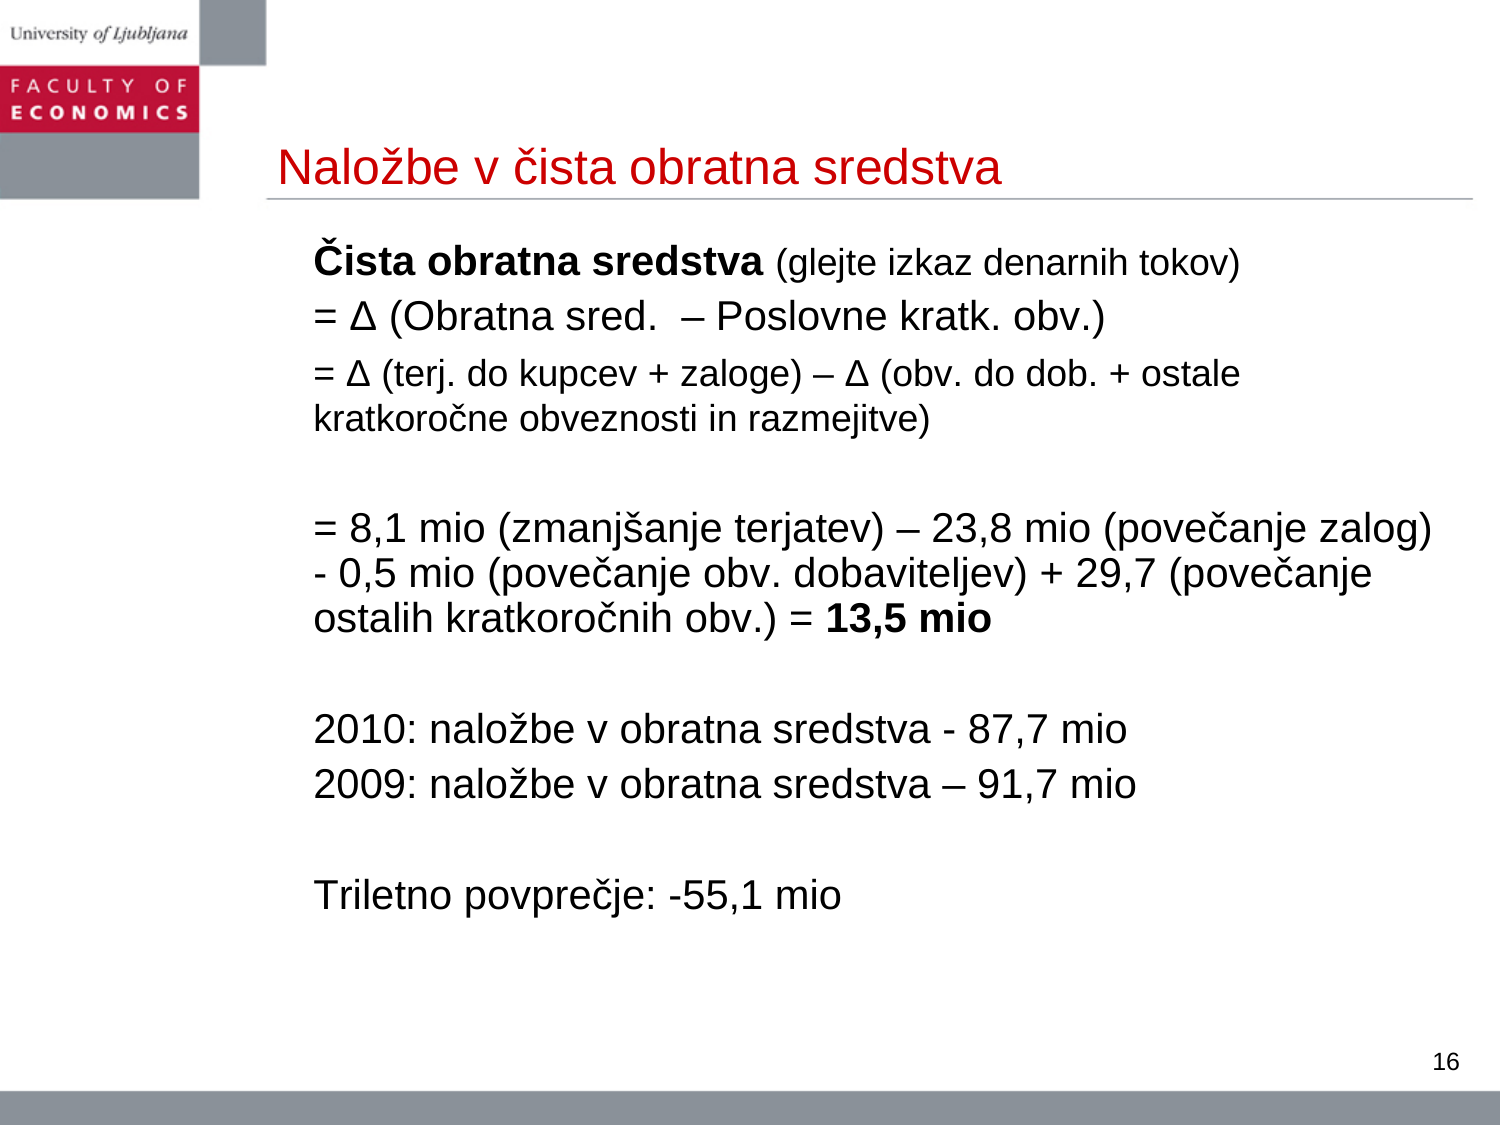

# Naložbe v čista obratna sredstva
	Čista obratna sredstva (glejte izkaz denarnih tokov)
	= Δ (Obratna sred. – Poslovne kratk. obv.)
	= Δ (terj. do kupcev + zaloge) – Δ (obv. do dob. + ostale kratkoročne obveznosti in razmejitve)
	= 8,1 mio (zmanjšanje terjatev) – 23,8 mio (povečanje zalog) - 0,5 mio (povečanje obv. dobaviteljev) + 29,7 (povečanje ostalih kratkoročnih obv.) = 13,5 mio
	2010: naložbe v obratna sredstva - 87,7 mio
	2009: naložbe v obratna sredstva – 91,7 mio
	Triletno povprečje: -55,1 mio